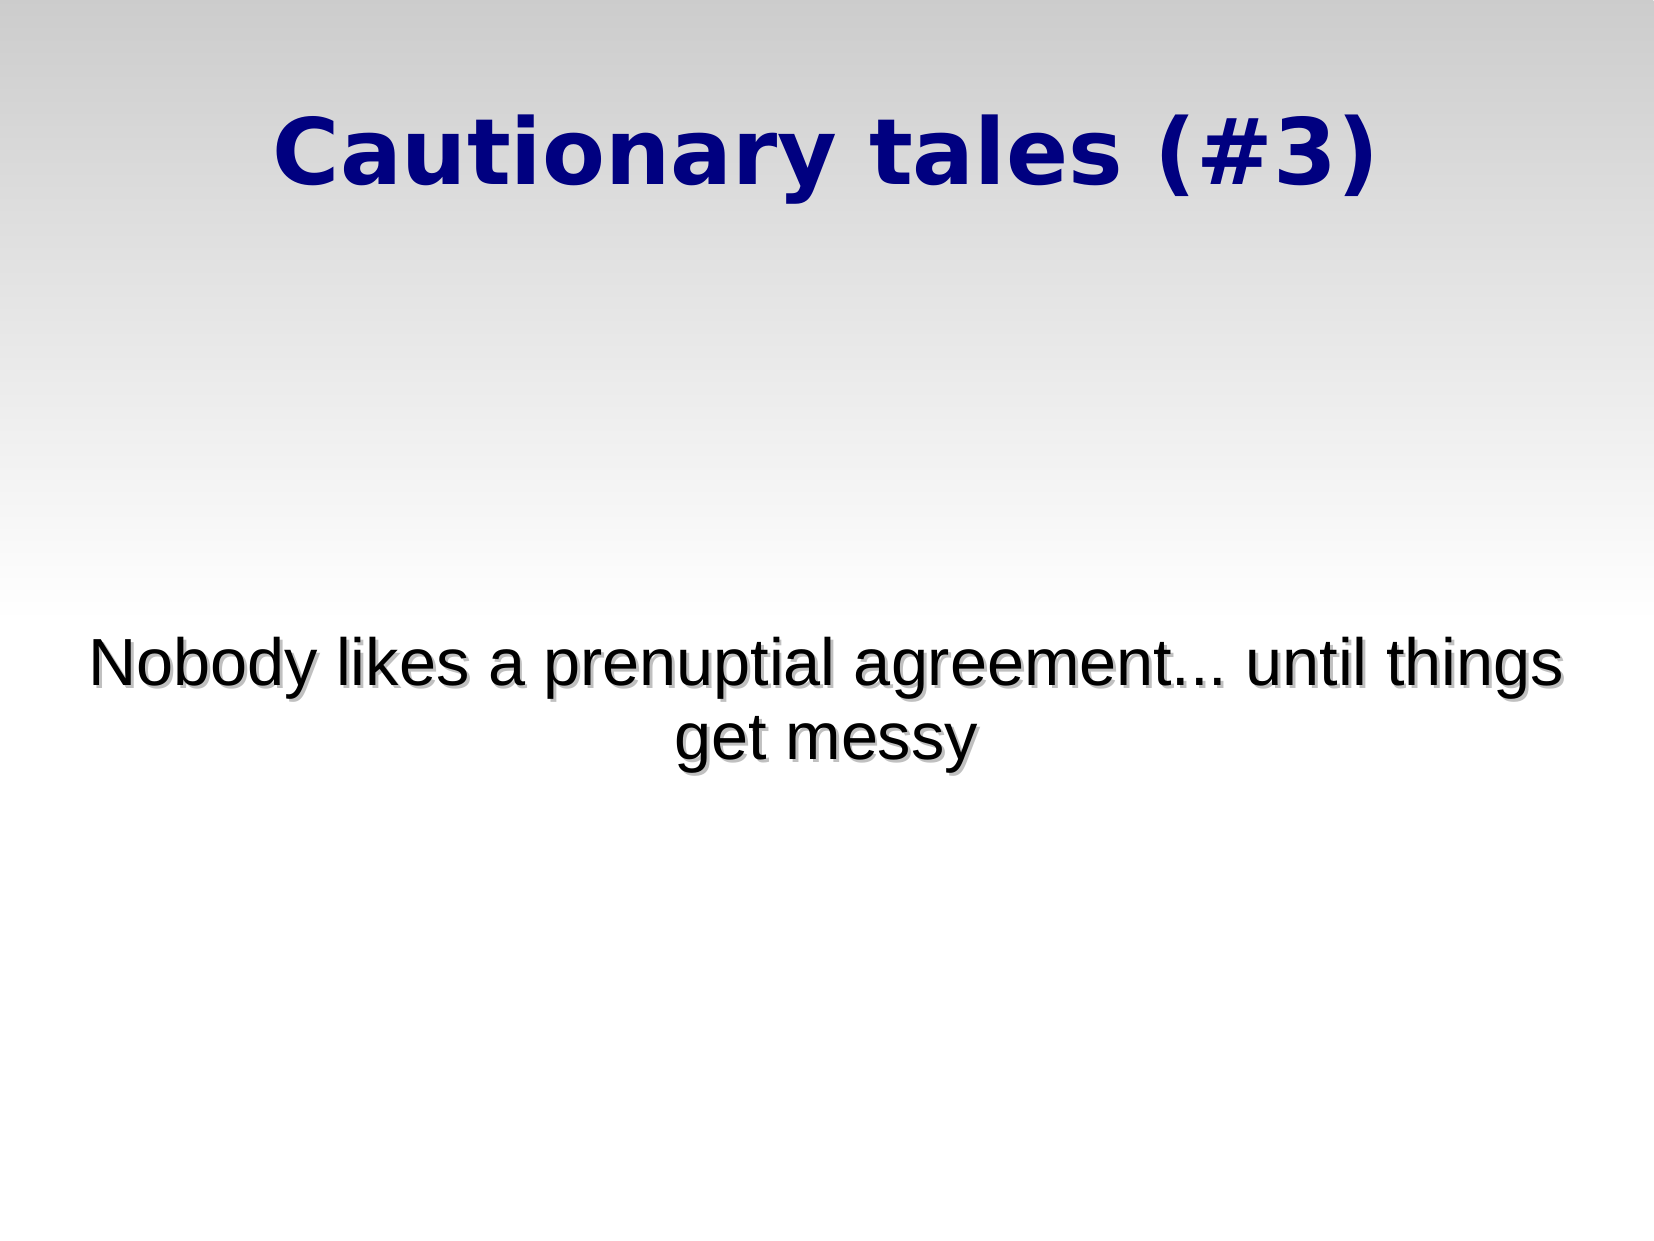

# Cautionary tales (#3)
Nobody likes a prenuptial agreement... until things get messy